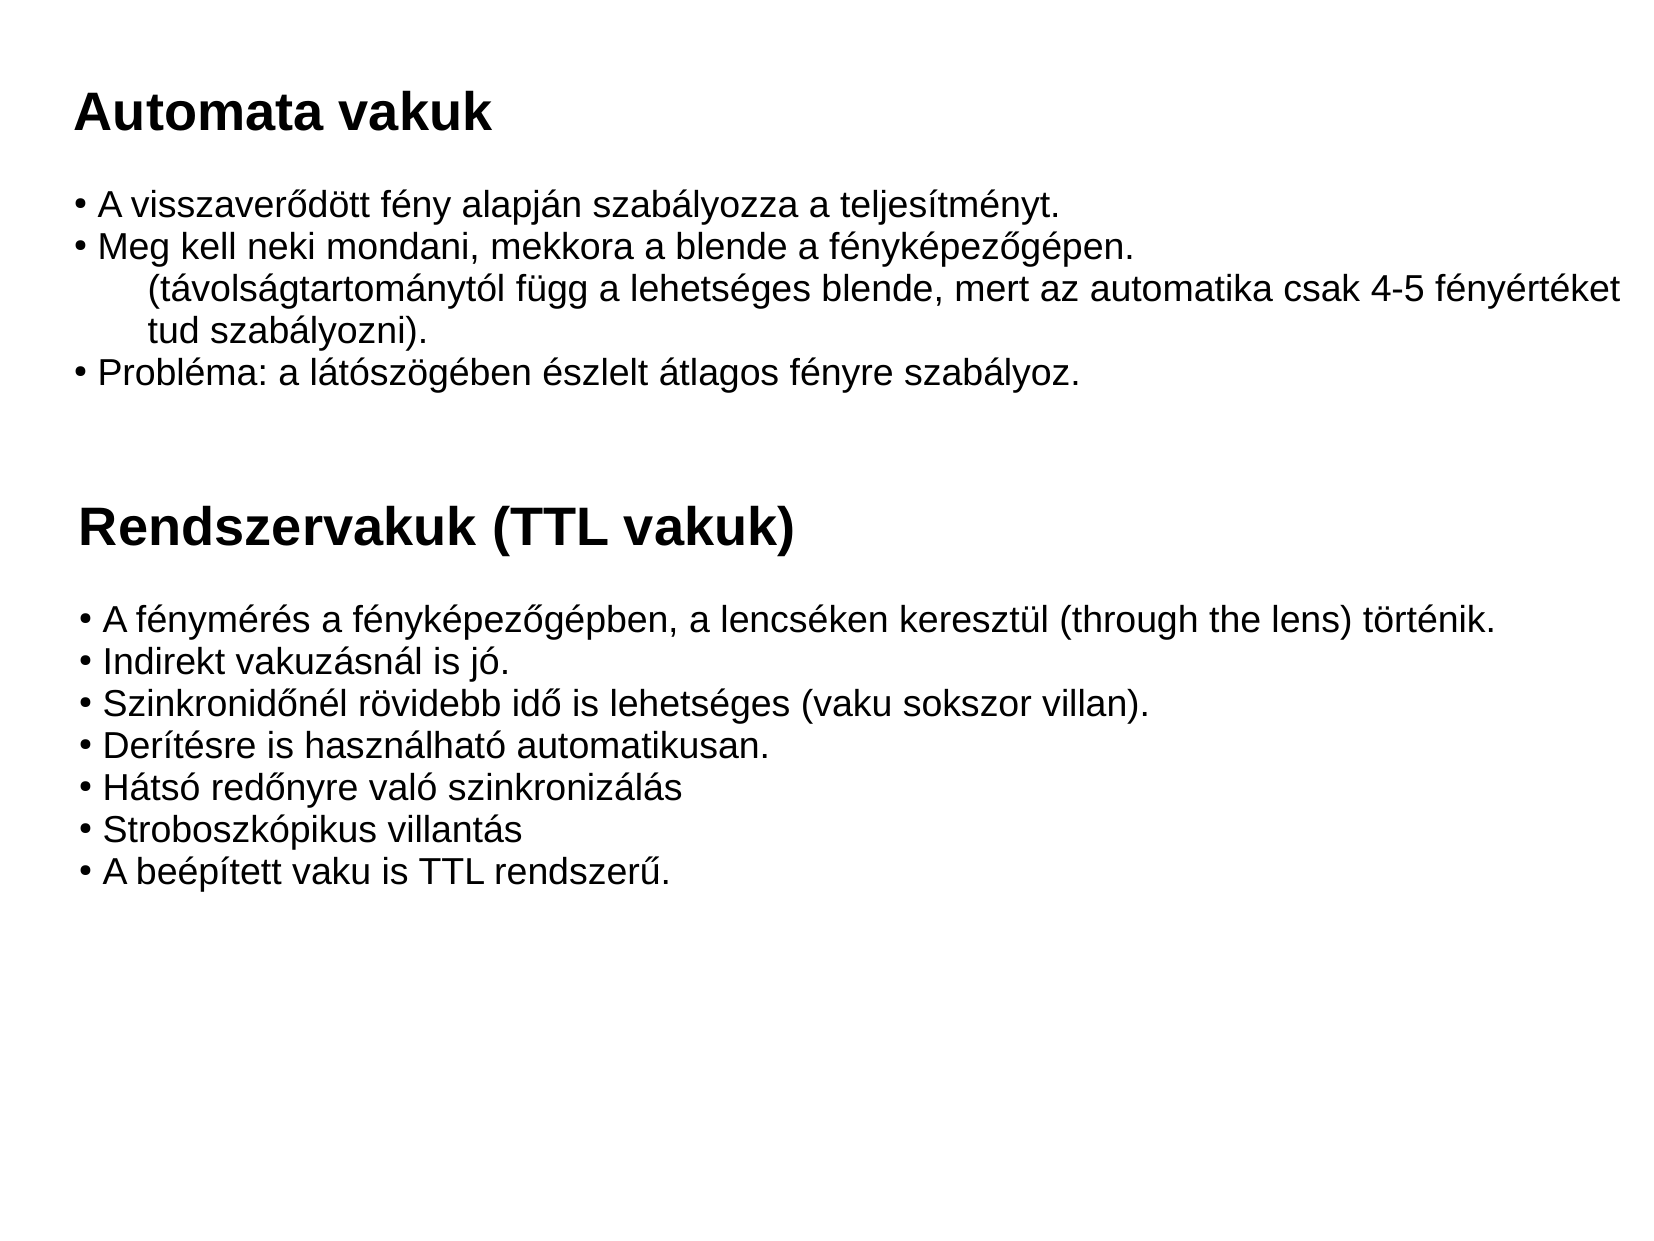

Automata vakuk
 A visszaverődött fény alapján szabályozza a teljesítményt.
 Meg kell neki mondani, mekkora a blende a fényképezőgépen.
	(távolságtartománytól függ a lehetséges blende, mert az automatika csak 4-5 fényértéket
	tud szabályozni).
 Probléma: a látószögében észlelt átlagos fényre szabályoz.
Rendszervakuk (TTL vakuk)
 A fénymérés a fényképezőgépben, a lencséken keresztül (through the lens) történik.
 Indirekt vakuzásnál is jó.
 Szinkronidőnél rövidebb idő is lehetséges (vaku sokszor villan).
 Derítésre is használható automatikusan.
 Hátsó redőnyre való szinkronizálás
 Stroboszkópikus villantás
 A beépített vaku is TTL rendszerű.